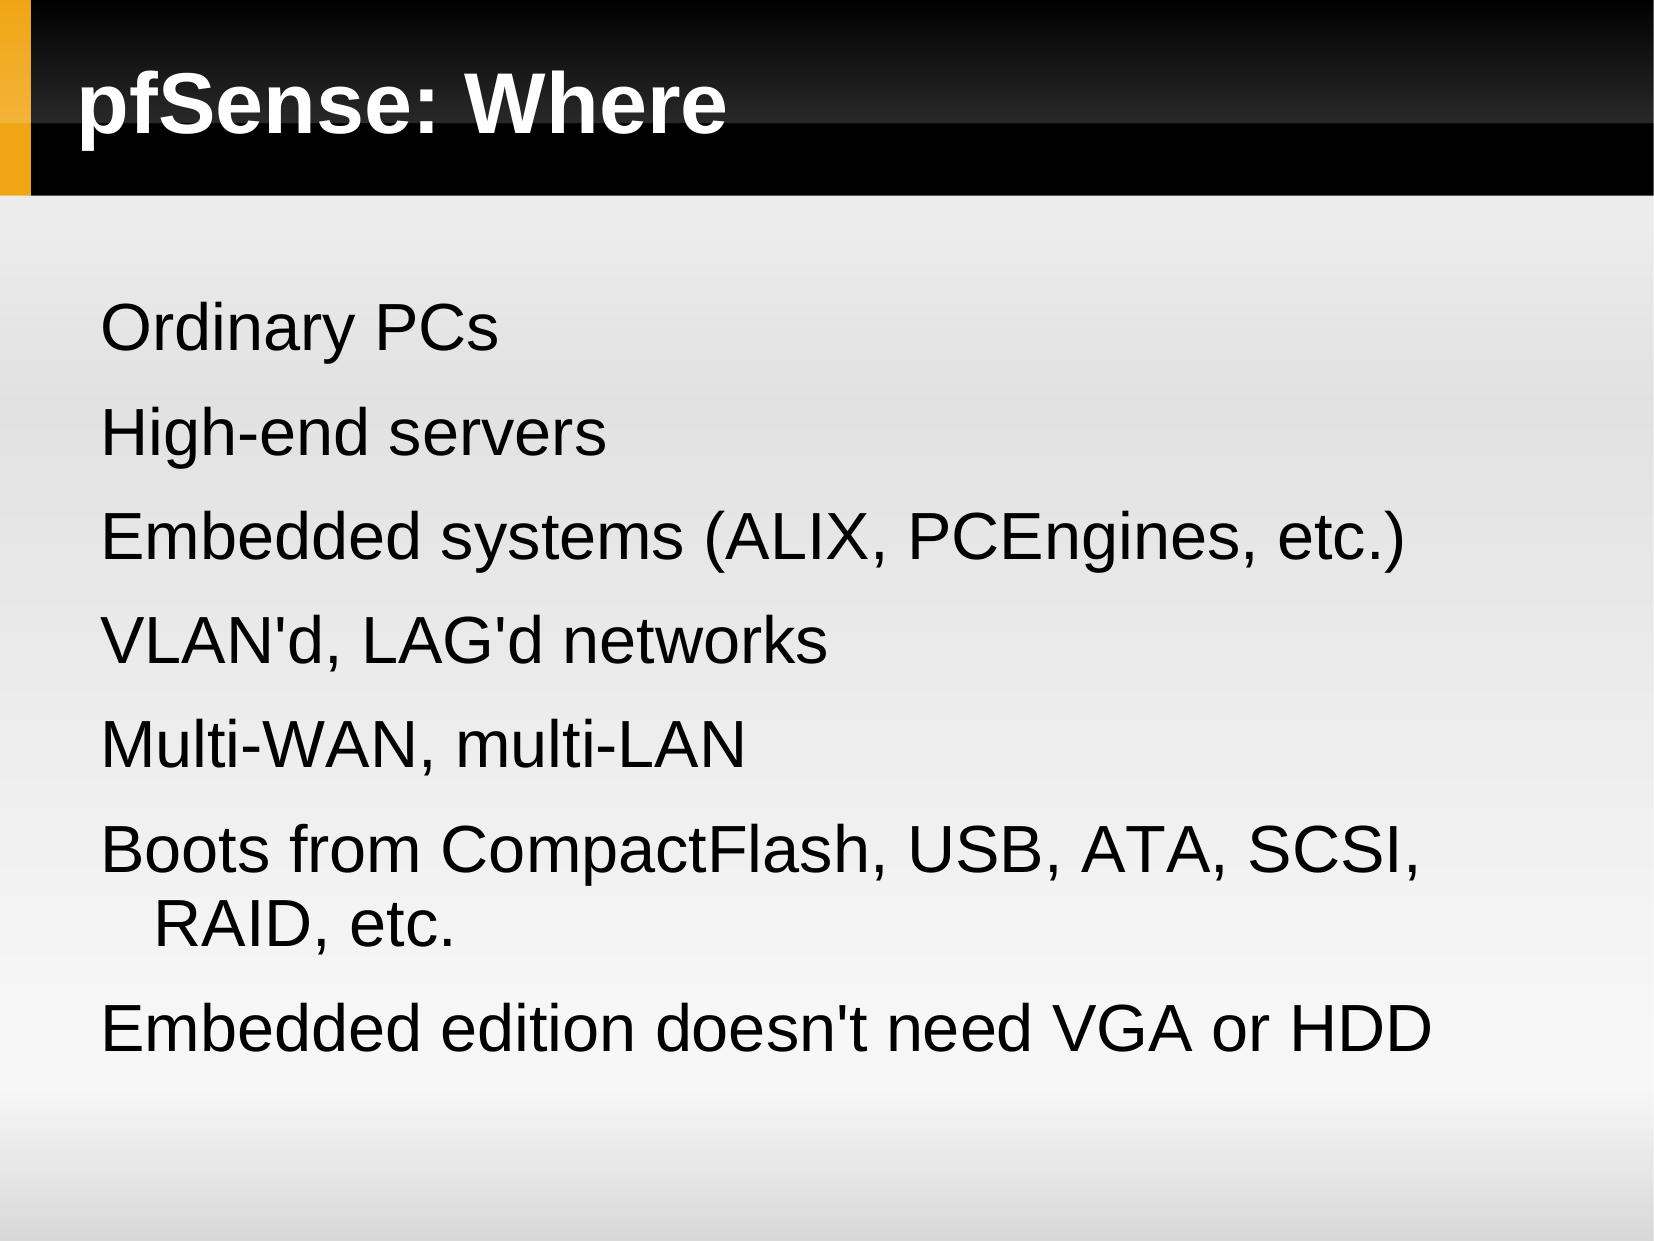

# pfSense: Where
Ordinary PCs
High-end servers
Embedded systems (ALIX, PCEngines, etc.)
VLAN'd, LAG'd networks
Multi-WAN, multi-LAN
Boots from CompactFlash, USB, ATA, SCSI, RAID, etc.
Embedded edition doesn't need VGA or HDD